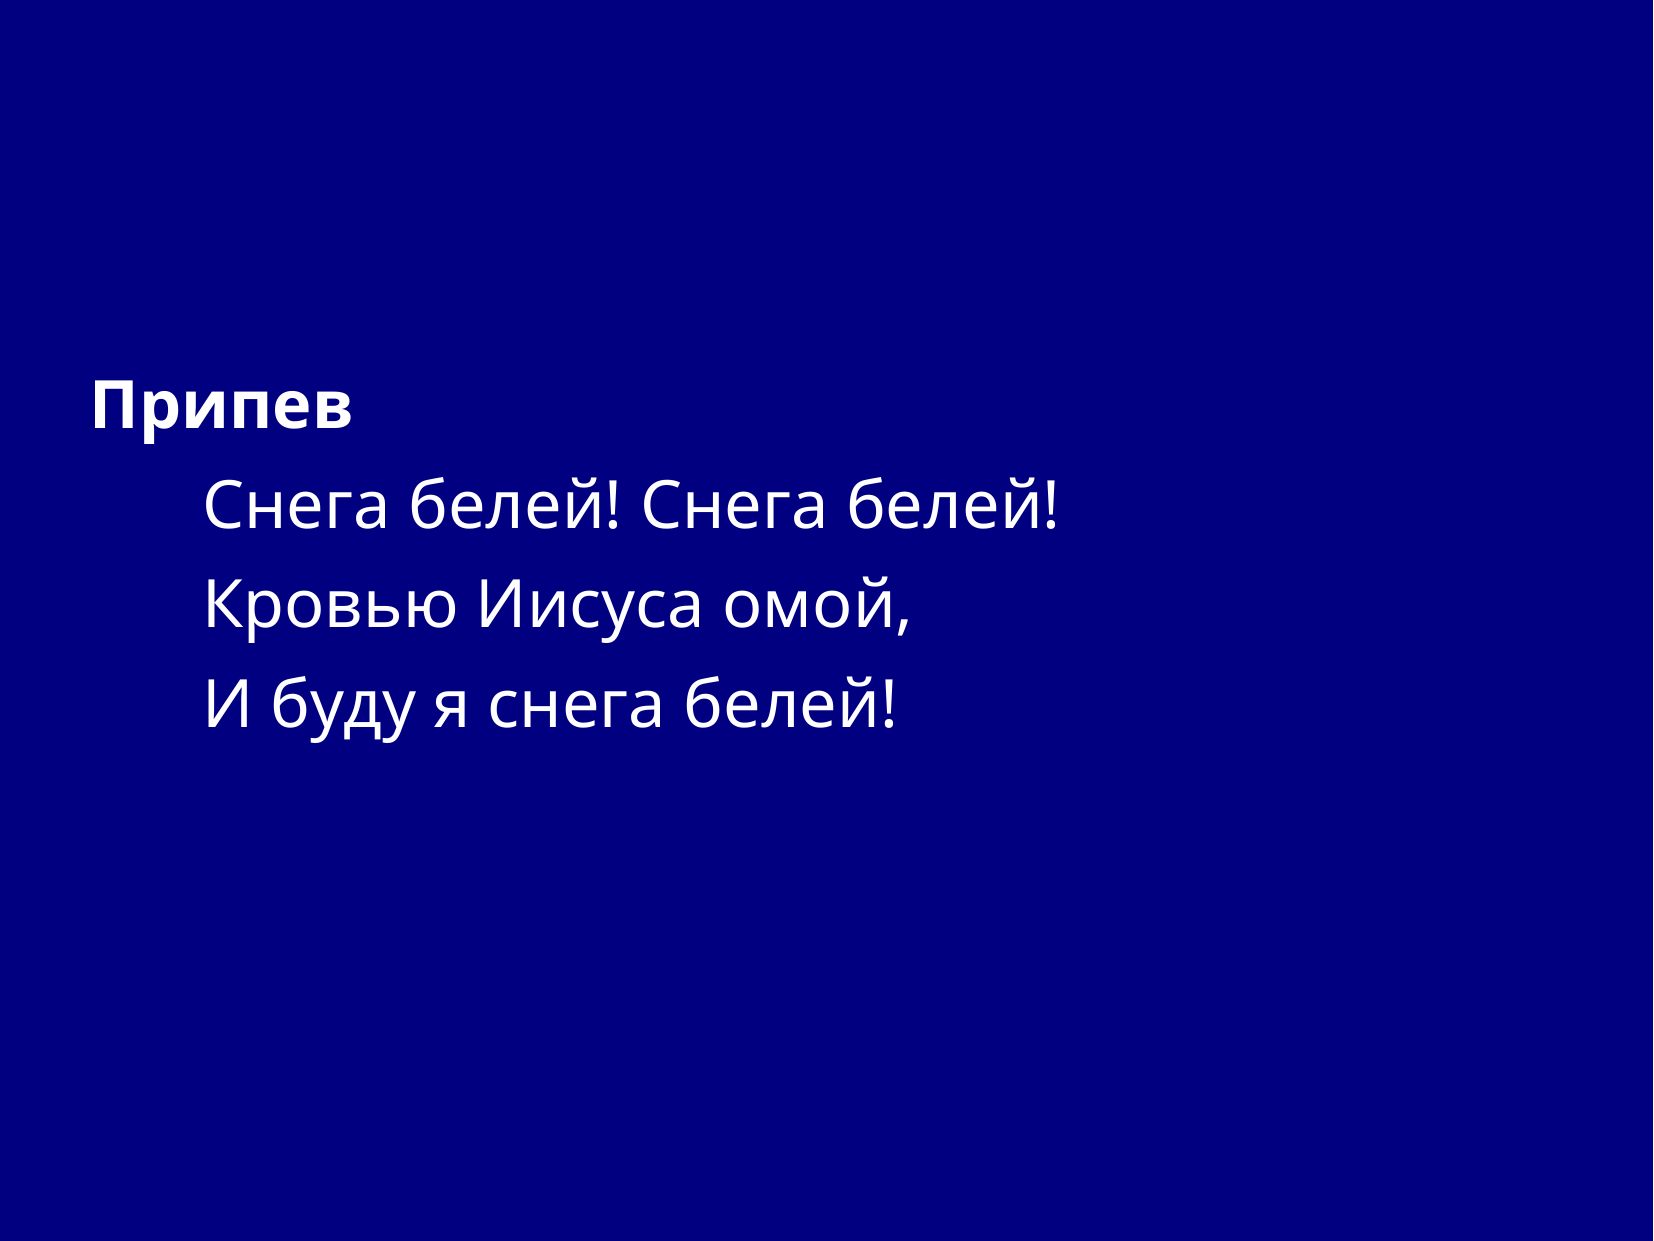

Припев
	Снега белей! Снега белей!
	Кровью Иисуса омой,
	И буду я снега белей!